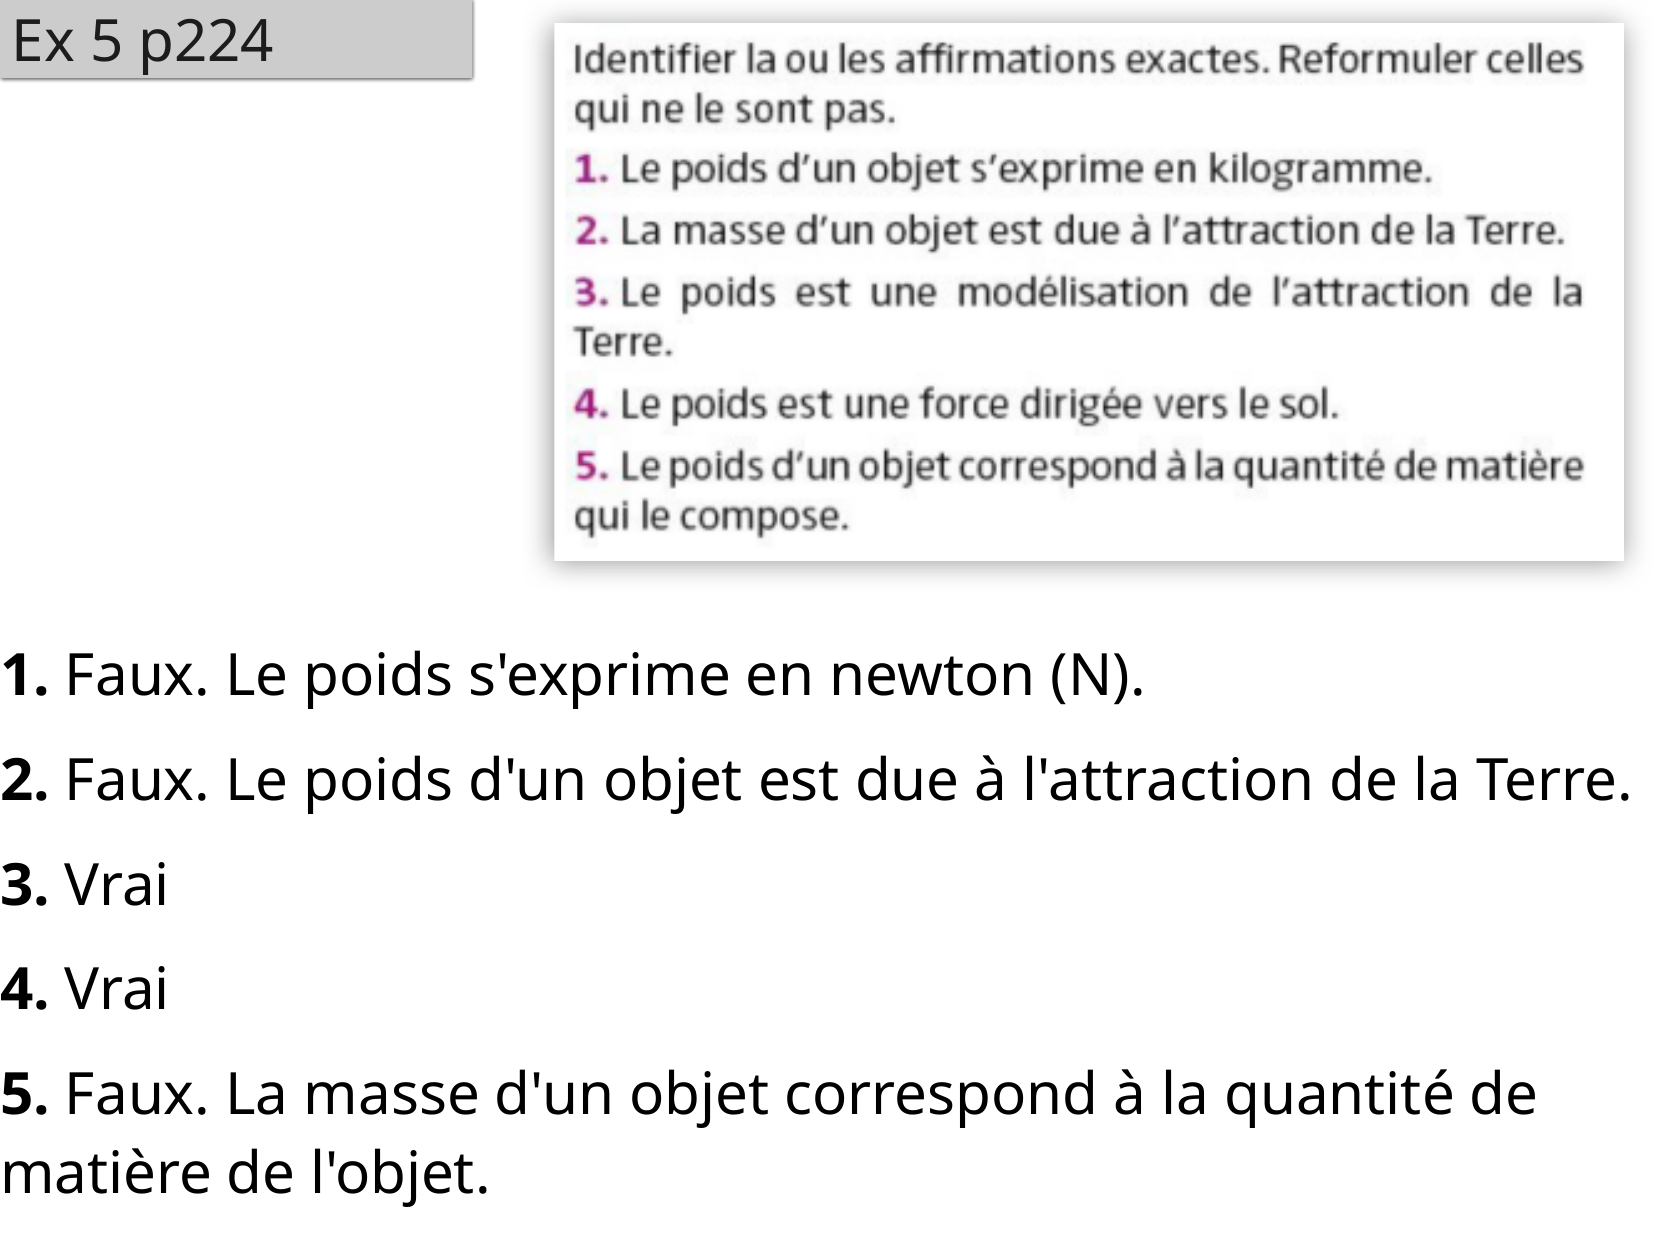

# Ex 5 p224
1. Faux. Le poids s'exprime en newton (N).
2. Faux. Le poids d'un objet est due à l'attraction de la Terre.
3. Vrai
4. Vrai
5. Faux. La masse d'un objet correspond à la quantité de matière de l'objet.